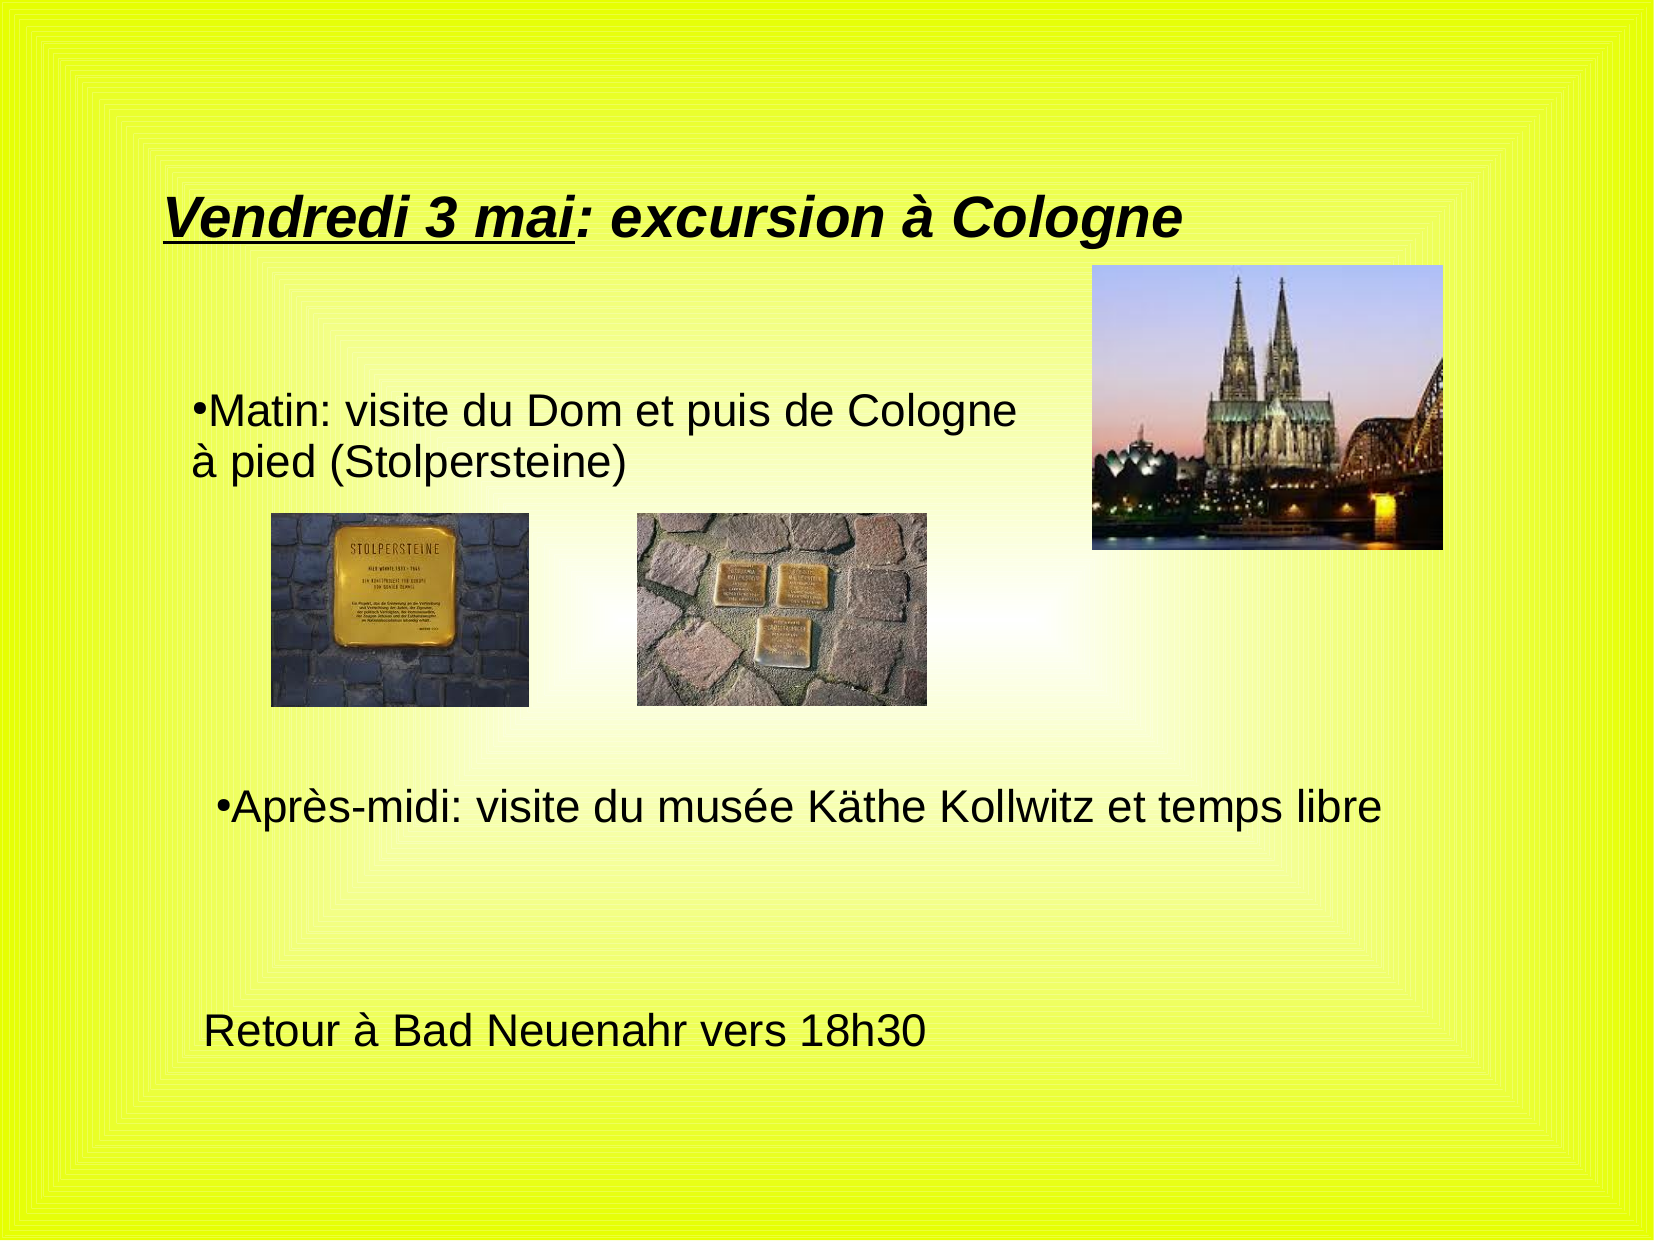

Vendredi 3 mai: excursion à Cologne
Matin: visite du Dom et puis de Cologne à pied (Stolpersteine)
Après-midi: visite du musée Käthe Kollwitz et temps libre
Retour à Bad Neuenahr vers 18h30